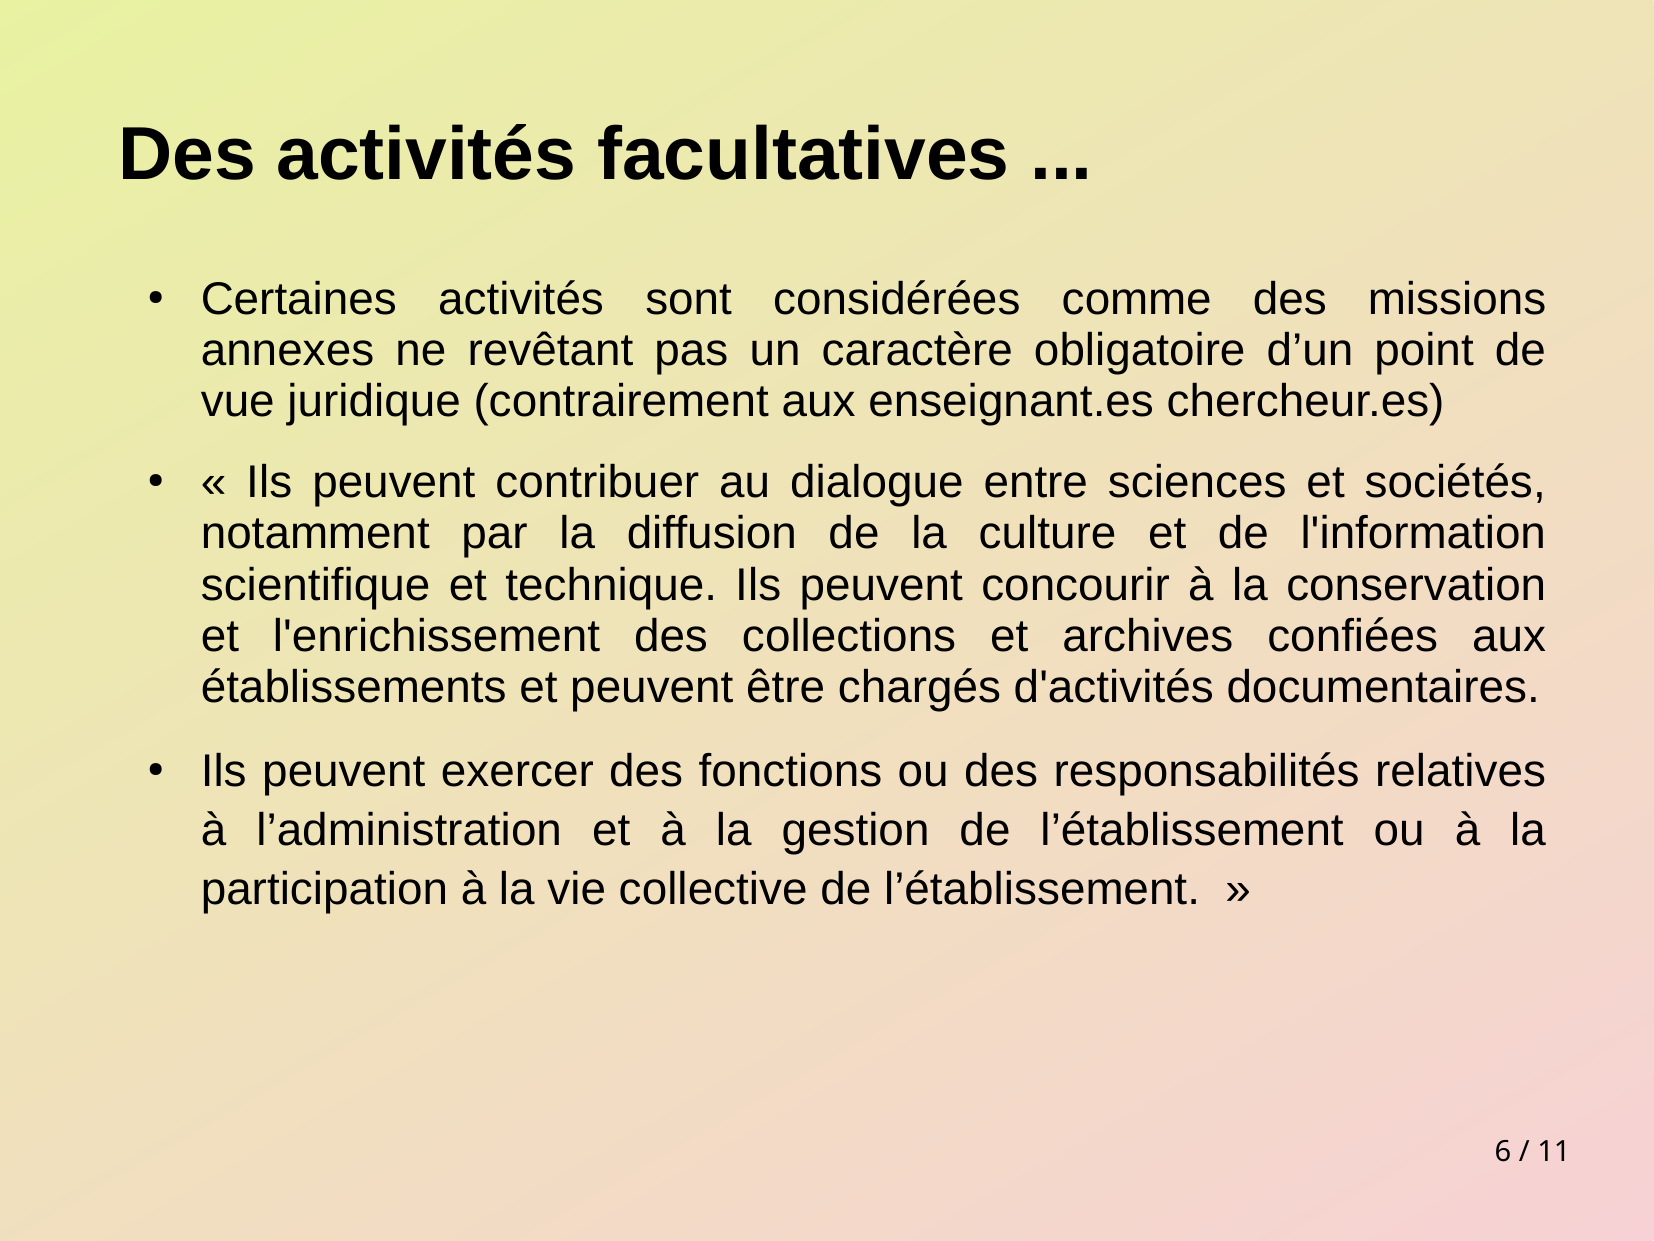

# Des activités facultatives ...
Certaines activités sont considérées comme des missions annexes ne revêtant pas un caractère obligatoire d’un point de vue juridique (contrairement aux enseignant.es chercheur.es)
« Ils peuvent contribuer au dialogue entre sciences et sociétés, notamment par la diffusion de la culture et de l'information scientifique et technique. Ils peuvent concourir à la conservation et l'enrichissement des collections et archives confiées aux établissements et peuvent être chargés d'activités documentaires.
Ils peuvent exercer des fonctions ou des responsabilités relatives à l’administration et à la gestion de l’établissement ou à la participation à la vie collective de l’établissement. »
6